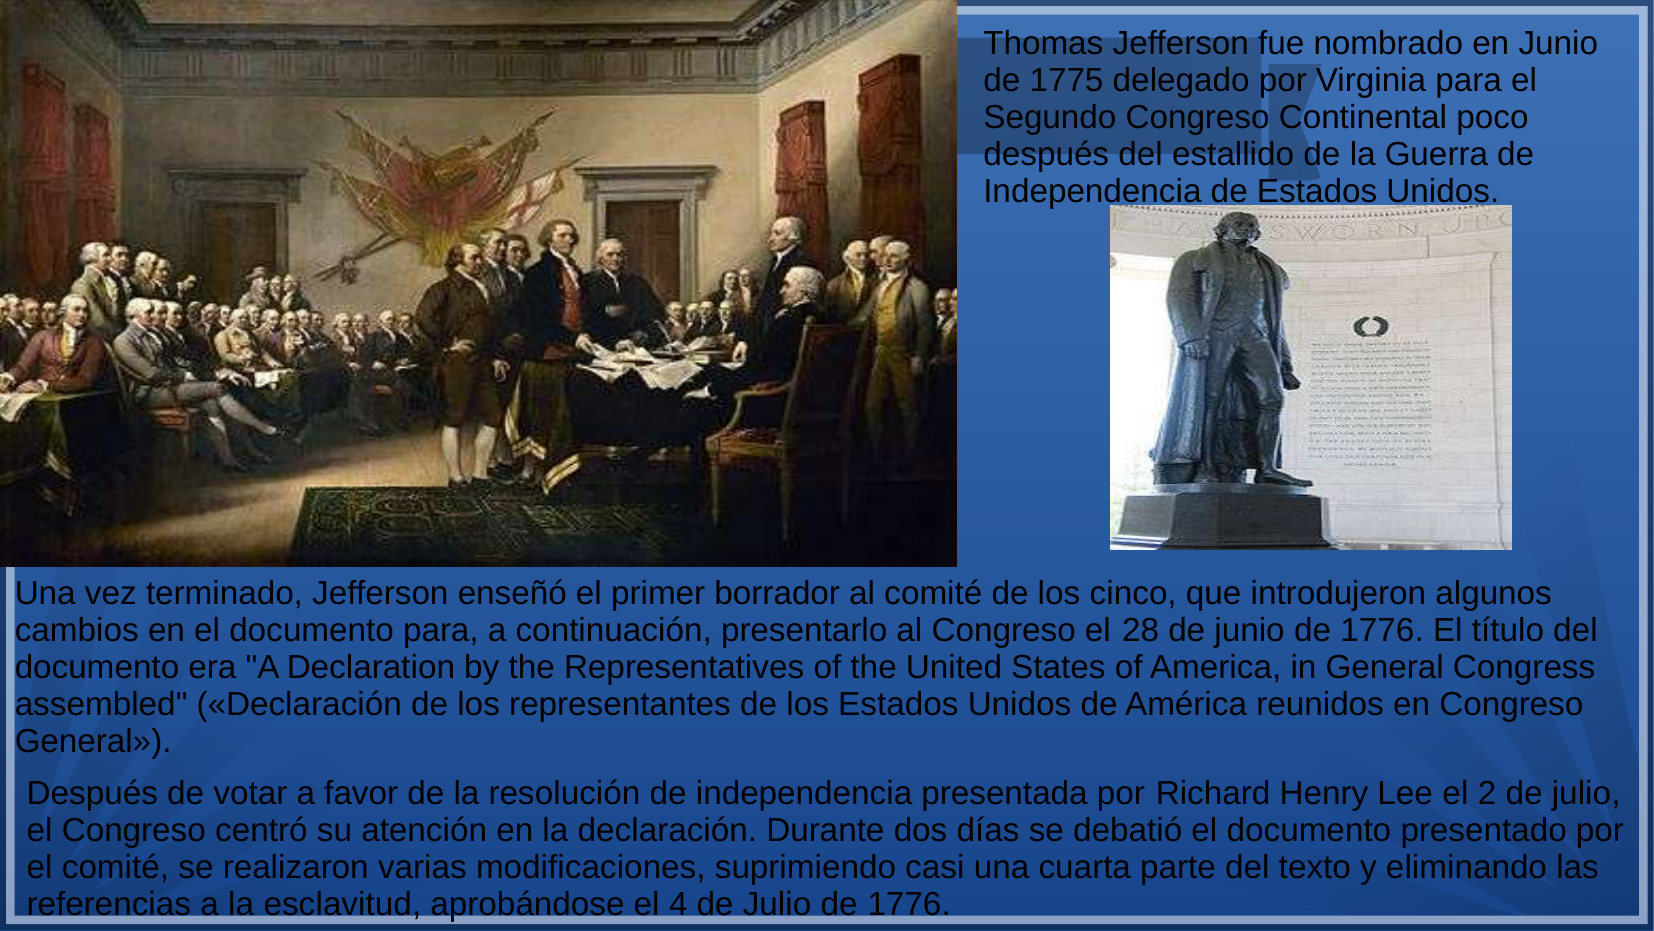

Thomas Jefferson fue nombrado en Junio de 1775 delegado por Virginia para el Segundo Congreso Continental poco después del estallido de la Guerra de Independencia de Estados Unidos.
Una vez terminado, Jefferson enseñó el primer borrador al comité de los cinco, que introdujeron algunos cambios en el documento para, a continuación, presentarlo al Congreso el 28 de junio de 1776. El título del documento era "A Declaration by the Representatives of the United States of America, in General Congress assembled" («Declaración de los representantes de los Estados Unidos de América reunidos en Congreso General»).
Después de votar a favor de la resolución de independencia presentada por Richard Henry Lee el 2 de julio, el Congreso centró su atención en la declaración. Durante dos días se debatió el documento presentado por el comité, se realizaron varias modificaciones, suprimiendo casi una cuarta parte del texto y eliminando las referencias a la esclavitud, aprobándose el 4 de Julio de 1776.